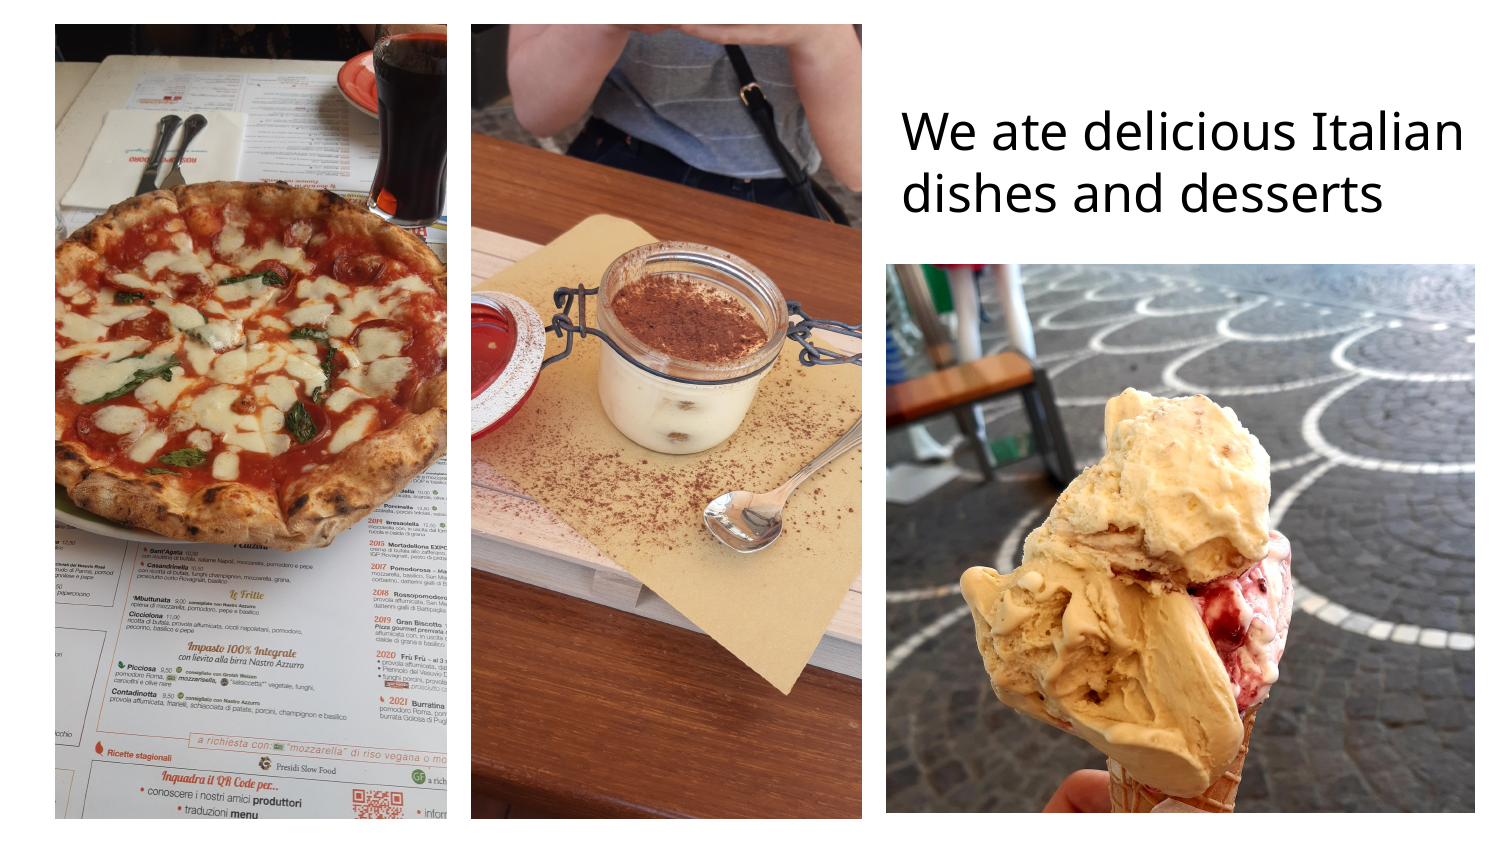

We ate delicious Italian dishes and desserts